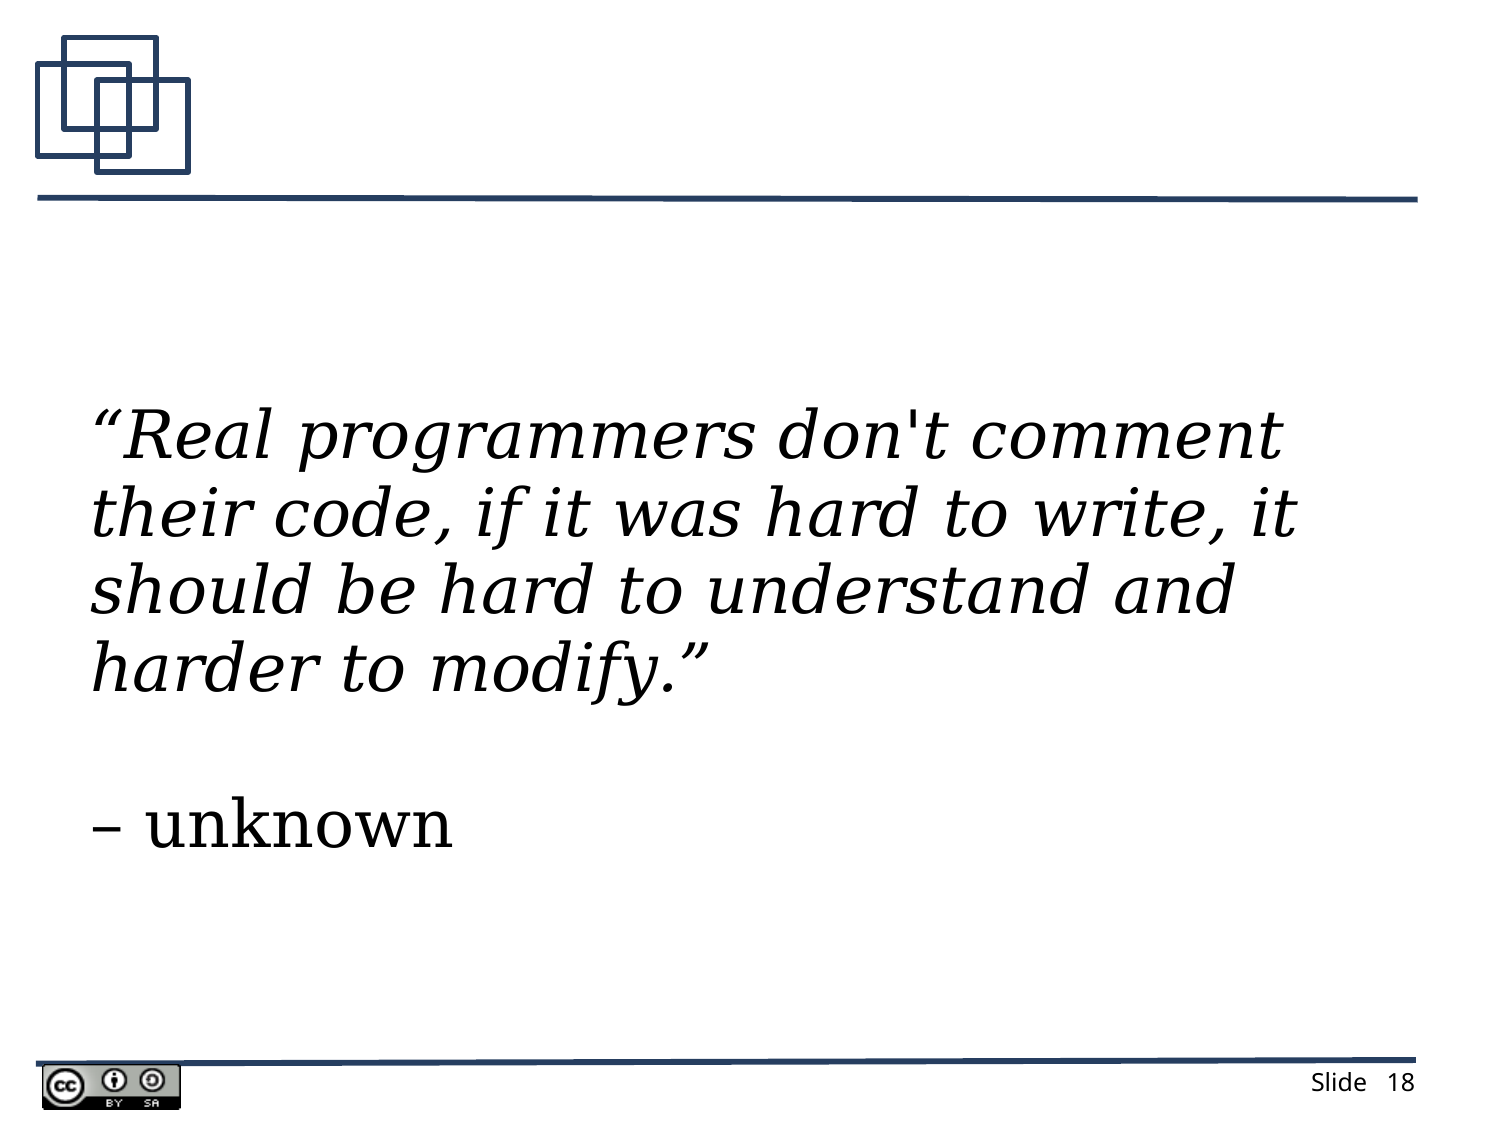

# “Real programmers don't comment their code, if it was hard to write, it should be hard to understand and harder to modify.”
– unknown